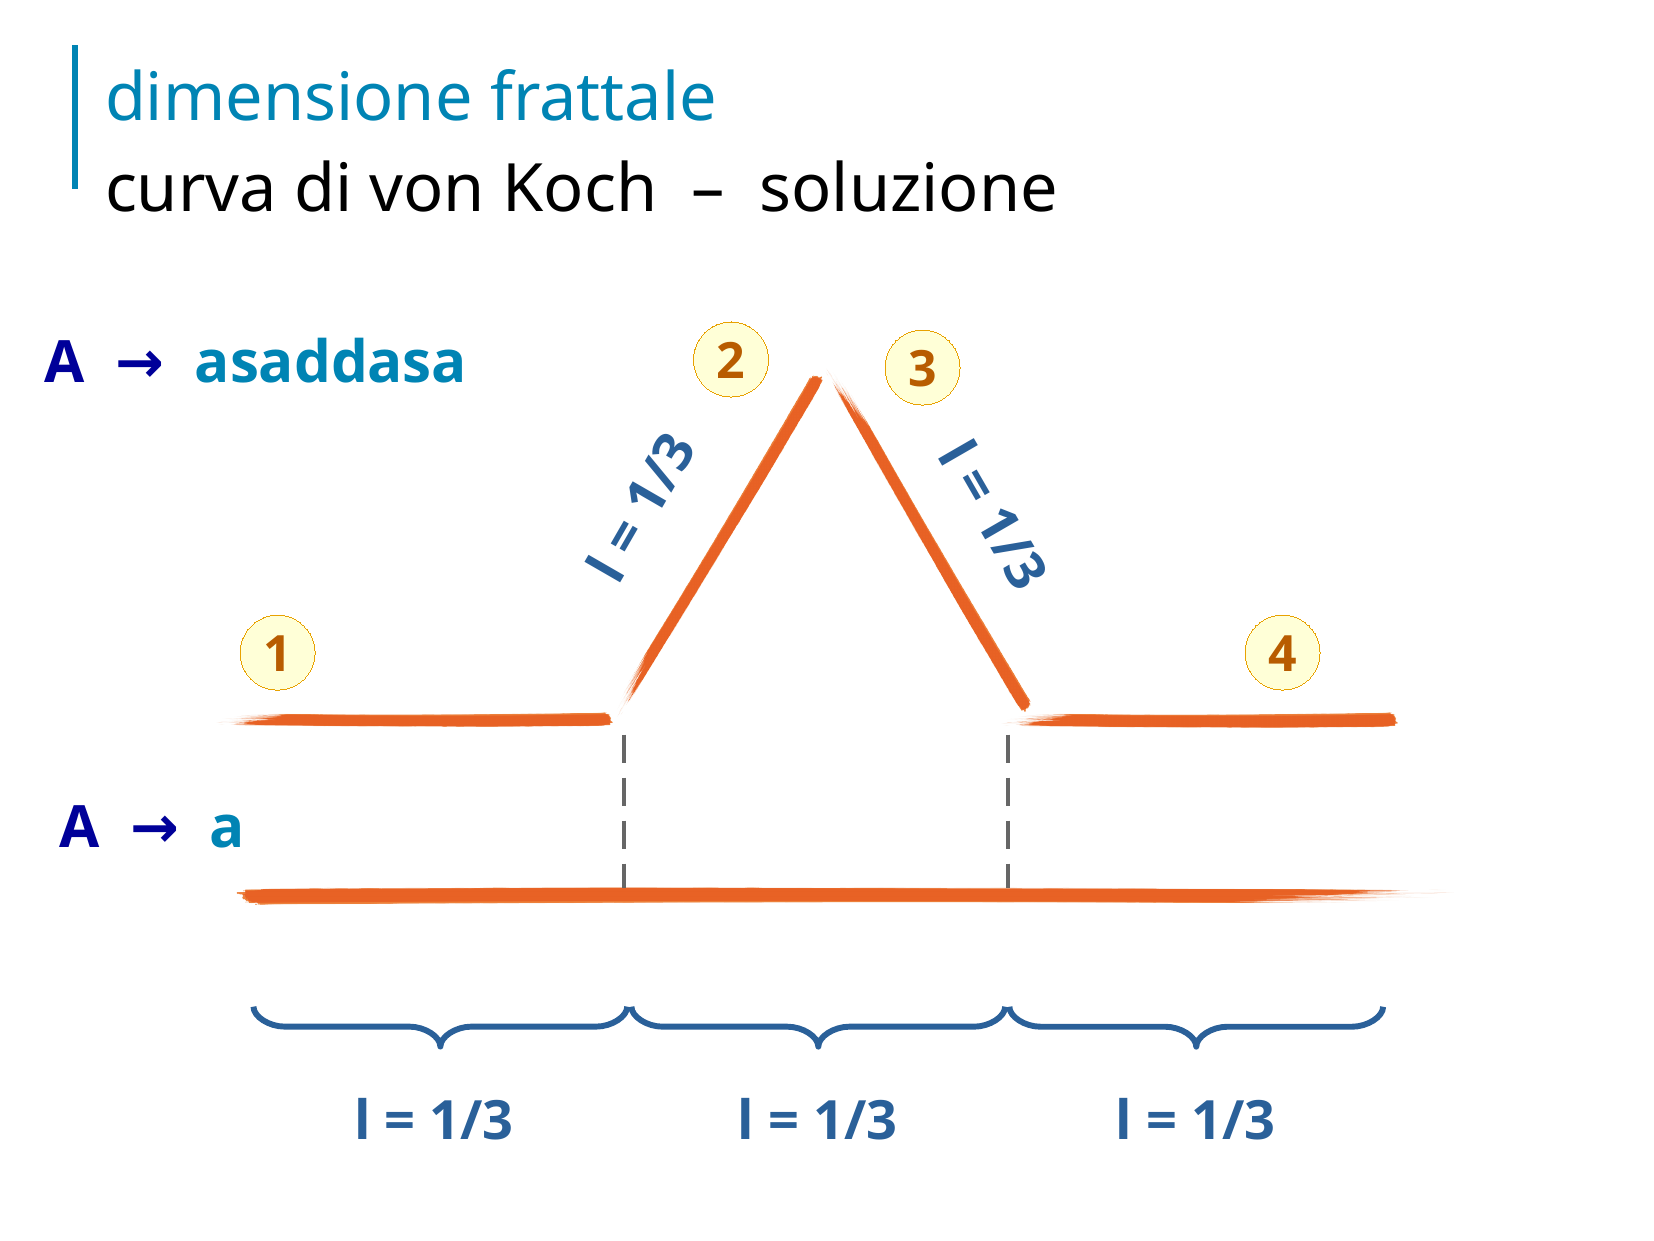

# dimensione frattale curva di von Koch – soluzione
A → asaddasa
2
3
l = 1/3
l = 1/3
4
1
A → a
l = 1/3
l = 1/3
l = 1/3